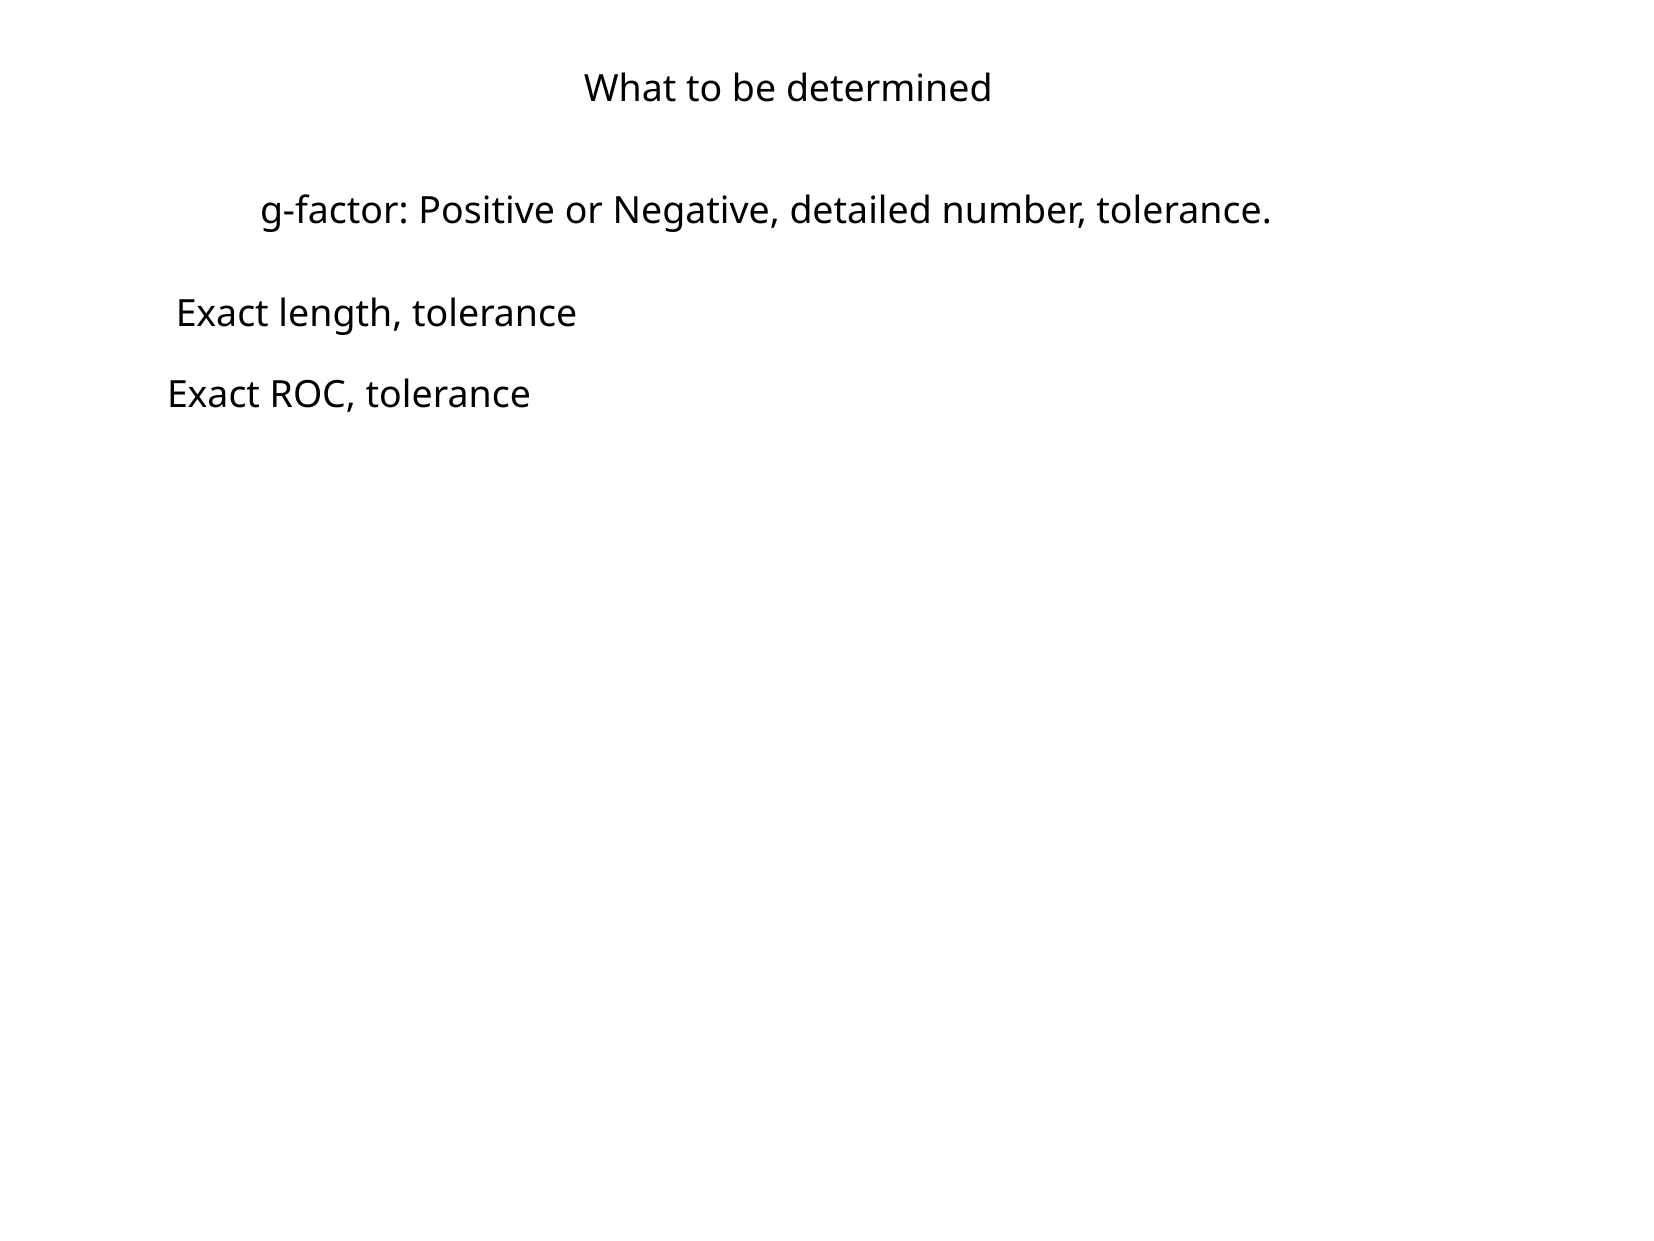

What to be determined
g-factor: Positive or Negative, detailed number, tolerance.
Exact length, tolerance
Exact ROC, tolerance